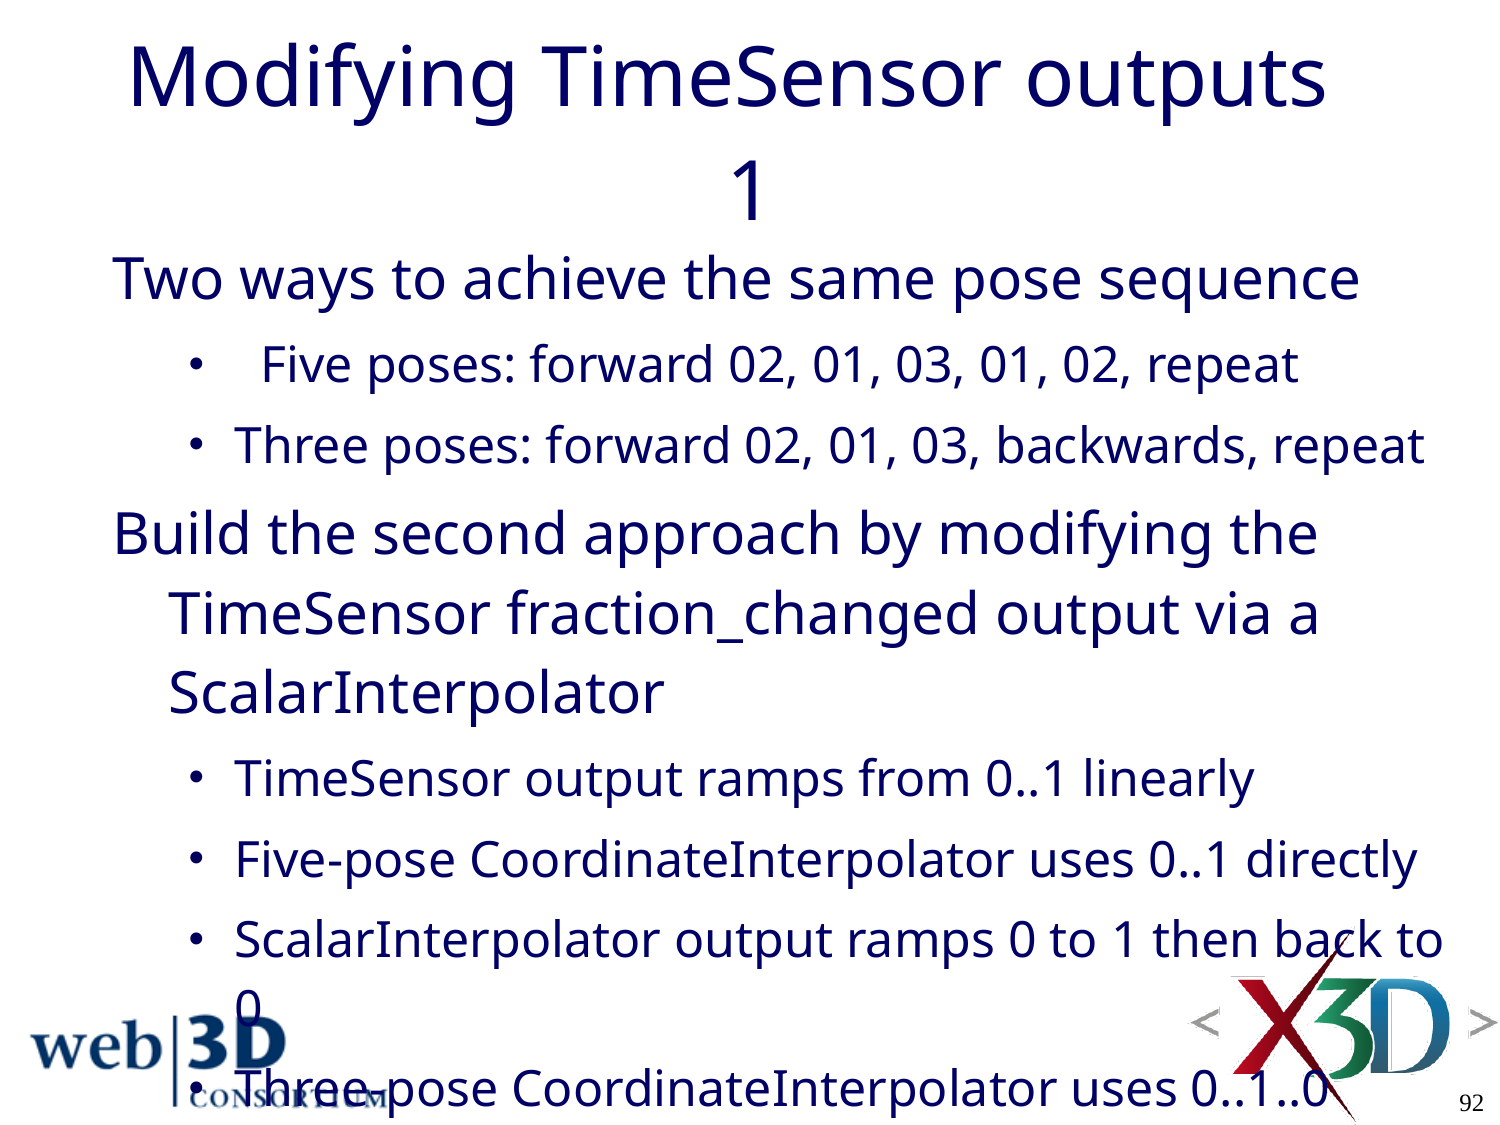

# Modifying TimeSensor outputs 1
Two ways to achieve the same pose sequence
 Five poses: forward 02, 01, 03, 01, 02, repeat
Three poses: forward 02, 01, 03, backwards, repeat
Build the second approach by modifying the TimeSensor fraction_changed output via a ScalarInterpolator
TimeSensor output ramps from 0..1 linearly
Five-pose CoordinateInterpolator uses 0..1 directly
ScalarInterpolator output ramps 0 to 1 then back to 0
Three-pose CoordinateInterpolator uses 0..1..0 instead